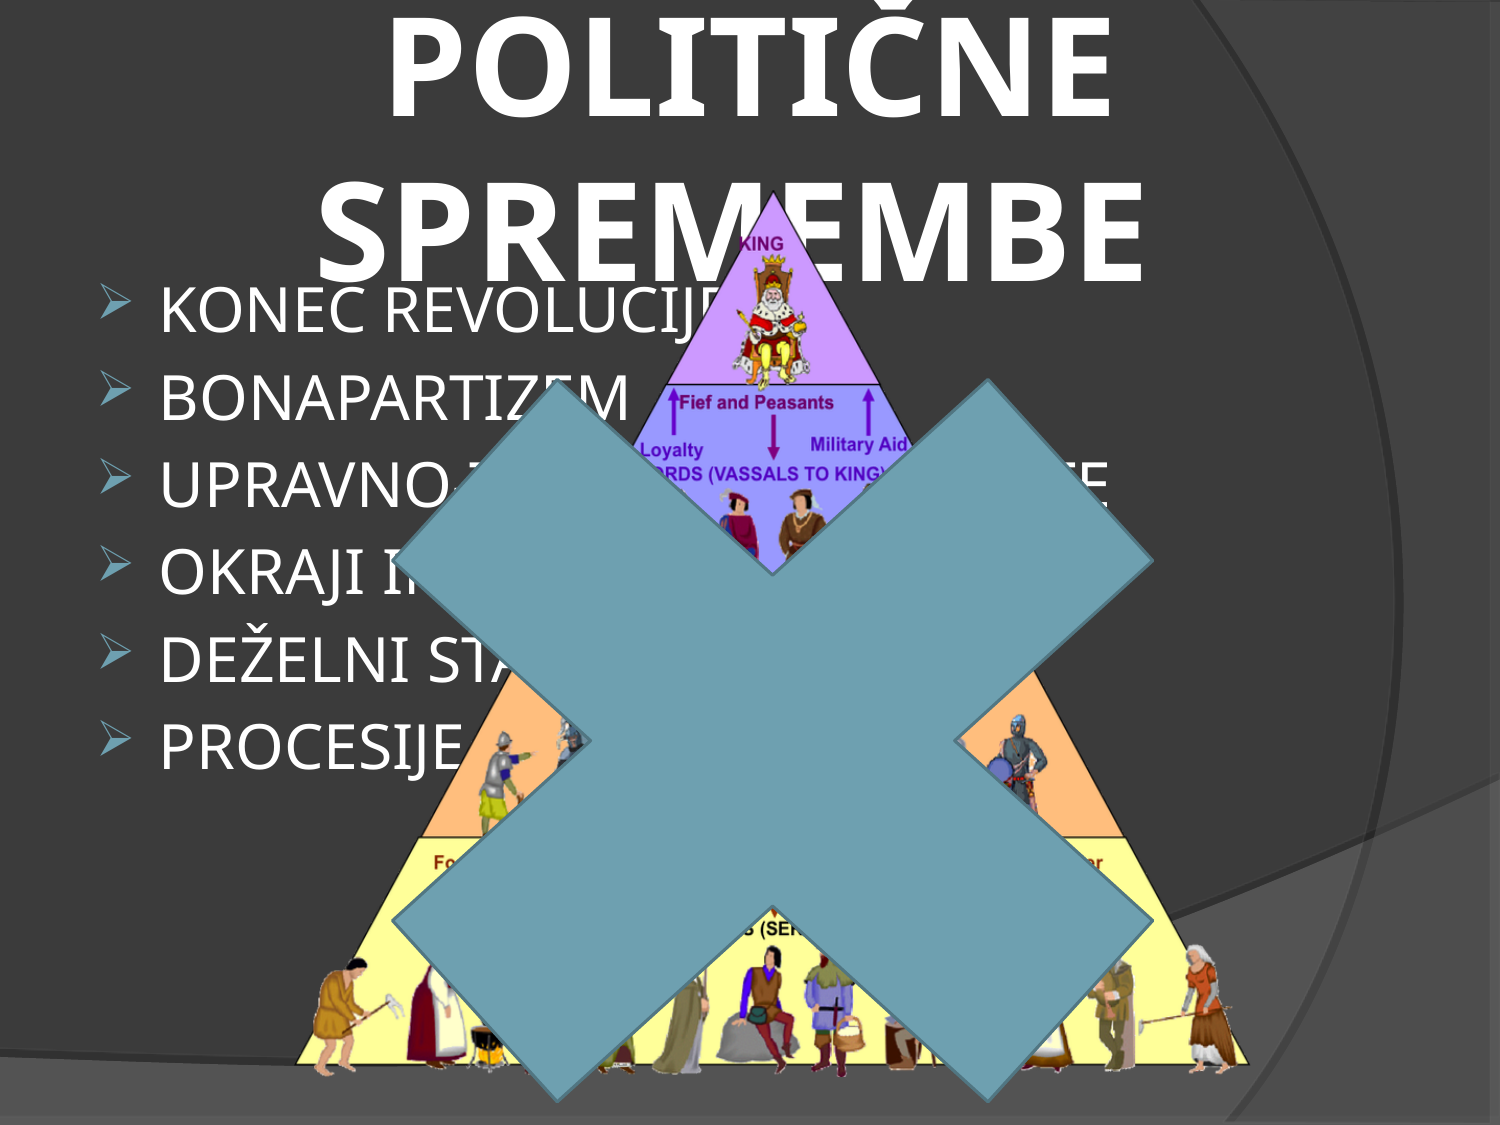

# POLITIČNE SPREMEMBE
KONEC REVOLUCIJE
BONAPARTIZEM
UPRAVNO-TERITORIALNE ENOTE
OKRAJI IN OBČINE
DEŽELNI STANOVI
PROCESIJE